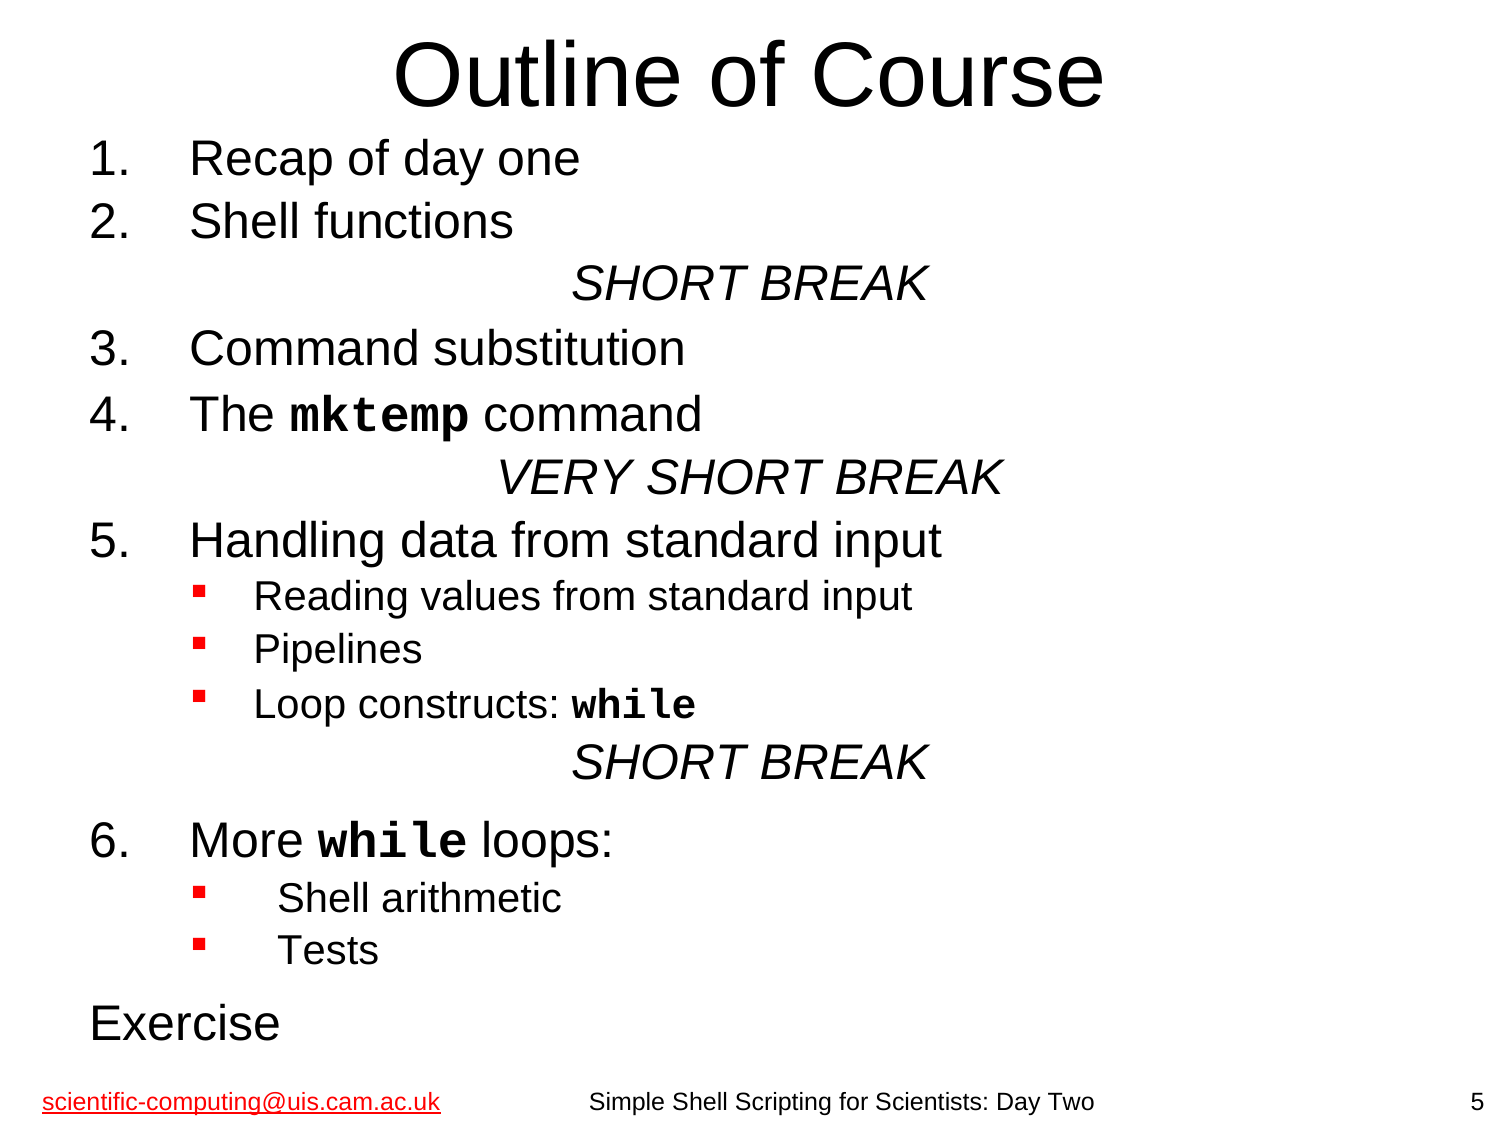

# Outline of Course
1.	Recap of day one
2.	Shell functions
SHORT BREAK
3.	Command substitution
4.	The mktemp command
VERY SHORT BREAK
5.	Handling data from standard input
Reading values from standard input
Pipelines
Loop constructs: while
SHORT BREAK
6.	More while loops:
Shell arithmetic
Tests
Exercise
escience-support@ucs.cam.ac.uk	Simple Shell Scripting for Scientists: Day Two
5